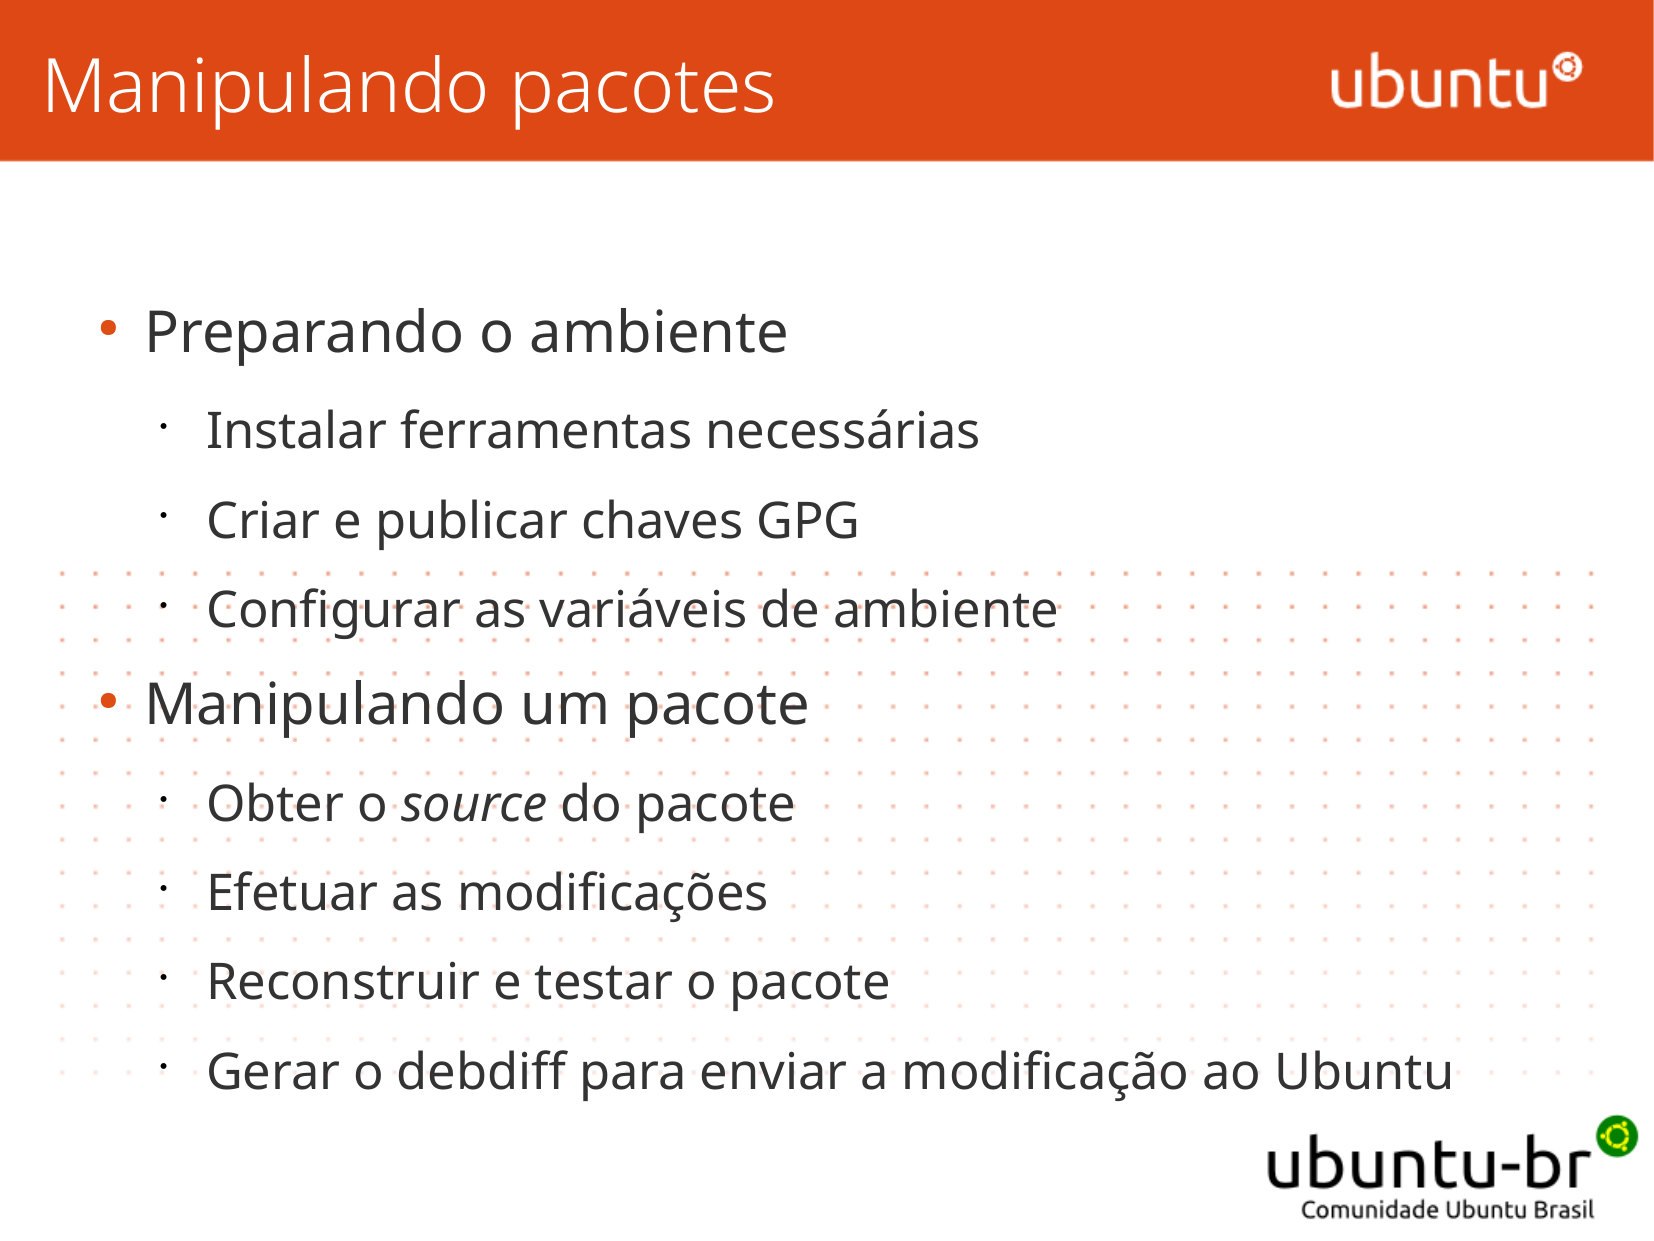

# Manipulando pacotes
Preparando o ambiente
Instalar ferramentas necessárias
Criar e publicar chaves GPG
Configurar as variáveis de ambiente
Manipulando um pacote
Obter o source do pacote
Efetuar as modificações
Reconstruir e testar o pacote
Gerar o debdiff para enviar a modificação ao Ubuntu